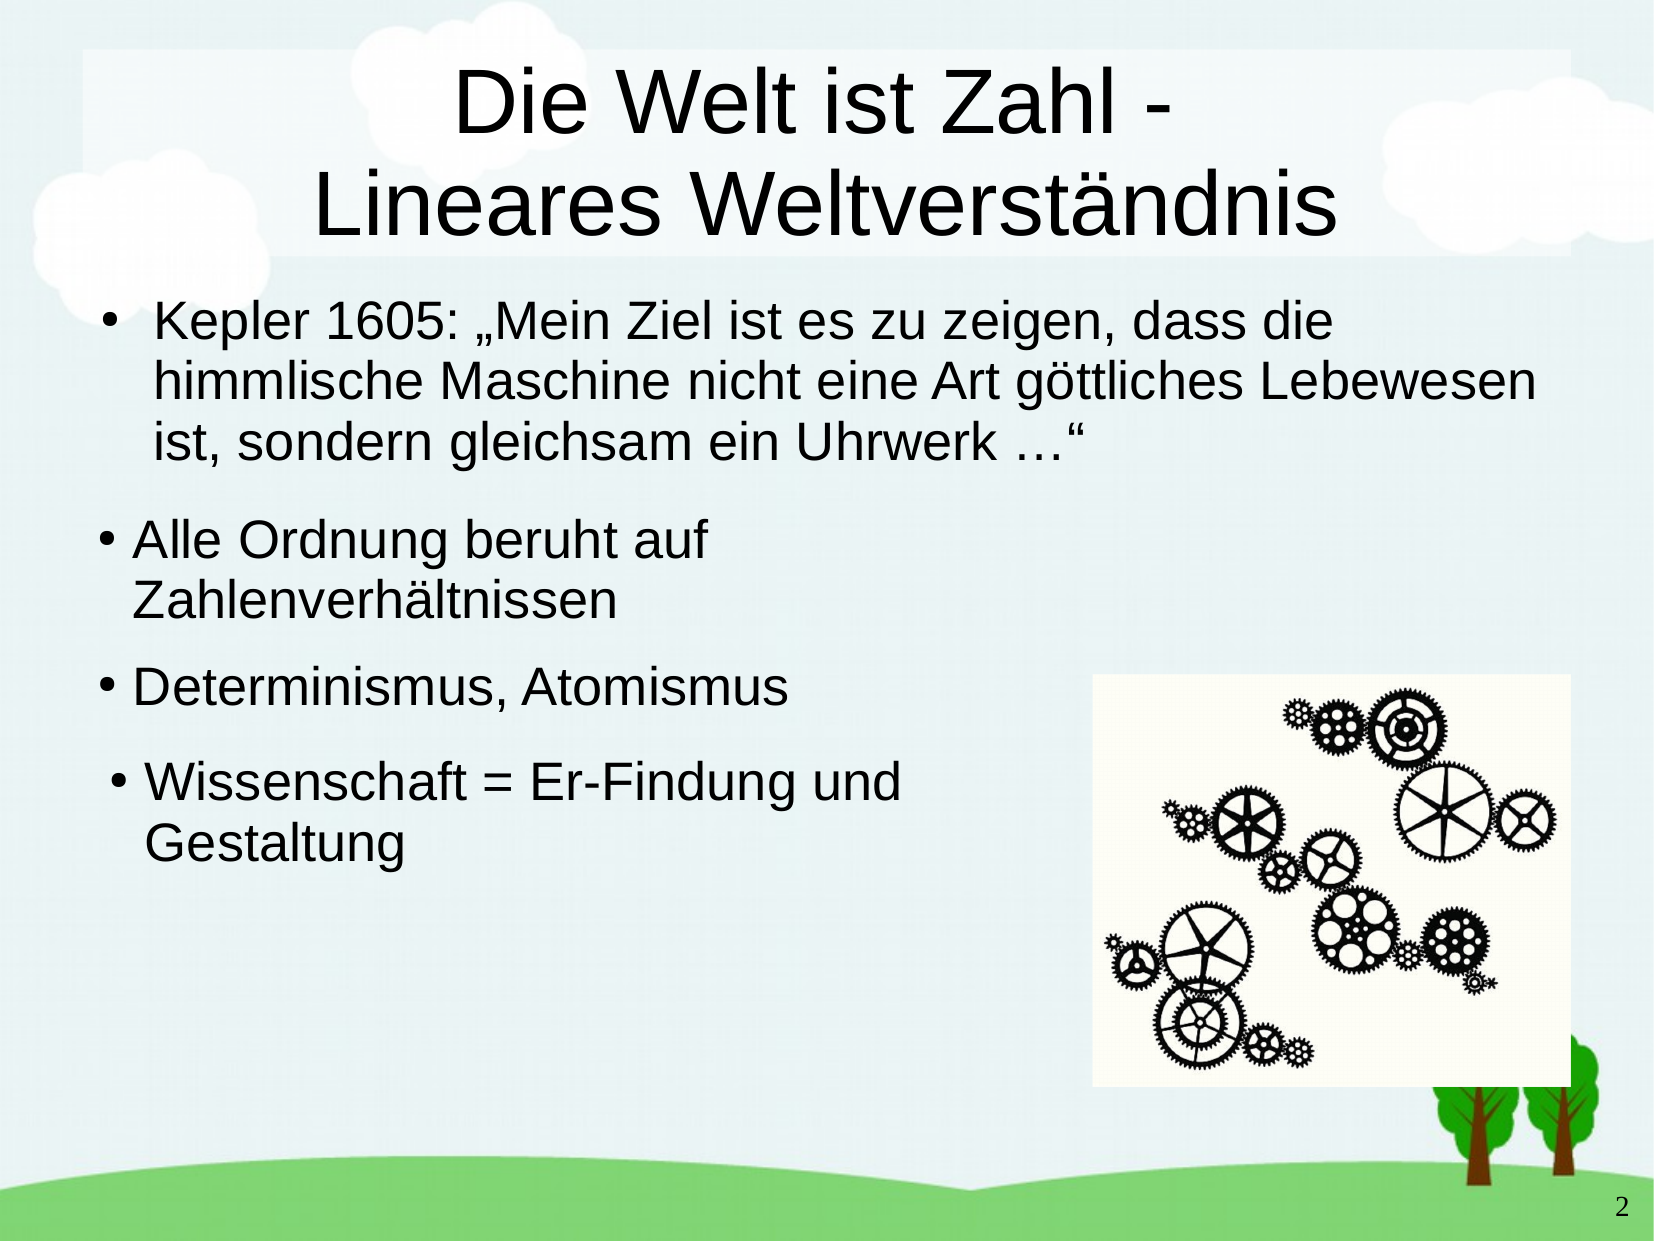

# Die Welt ist Zahl - Lineares Weltverständnis
Kepler 1605: „Mein Ziel ist es zu zeigen, dass die himmlische Maschine nicht eine Art göttliches Lebewesen ist, sondern gleichsam ein Uhrwerk …“
Alle Ordnung beruht auf Zahlenverhältnissen
Determinismus, Atomismus
Wissenschaft = Er-Findung und Gestaltung
2